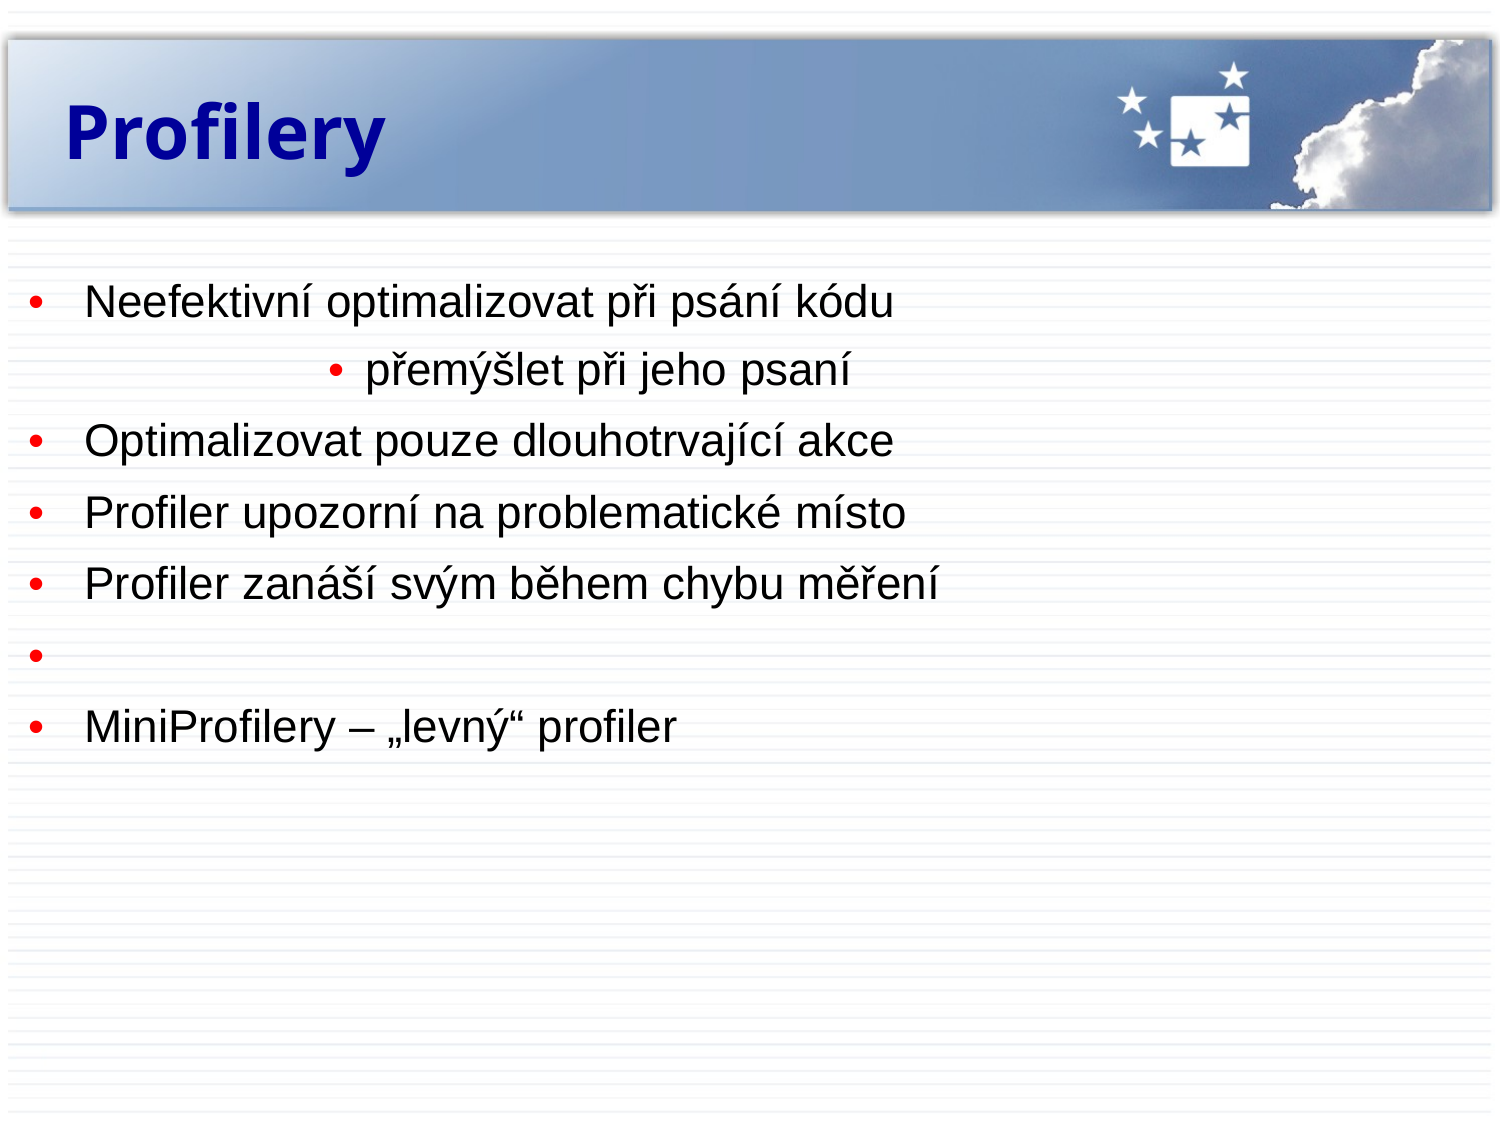

# Profilery
Neefektivní optimalizovat při psání kódu
přemýšlet při jeho psaní
Optimalizovat pouze dlouhotrvající akce
Profiler upozorní na problematické místo
Profiler zanáší svým během chybu měření
MiniProfilery – „levný“ profiler